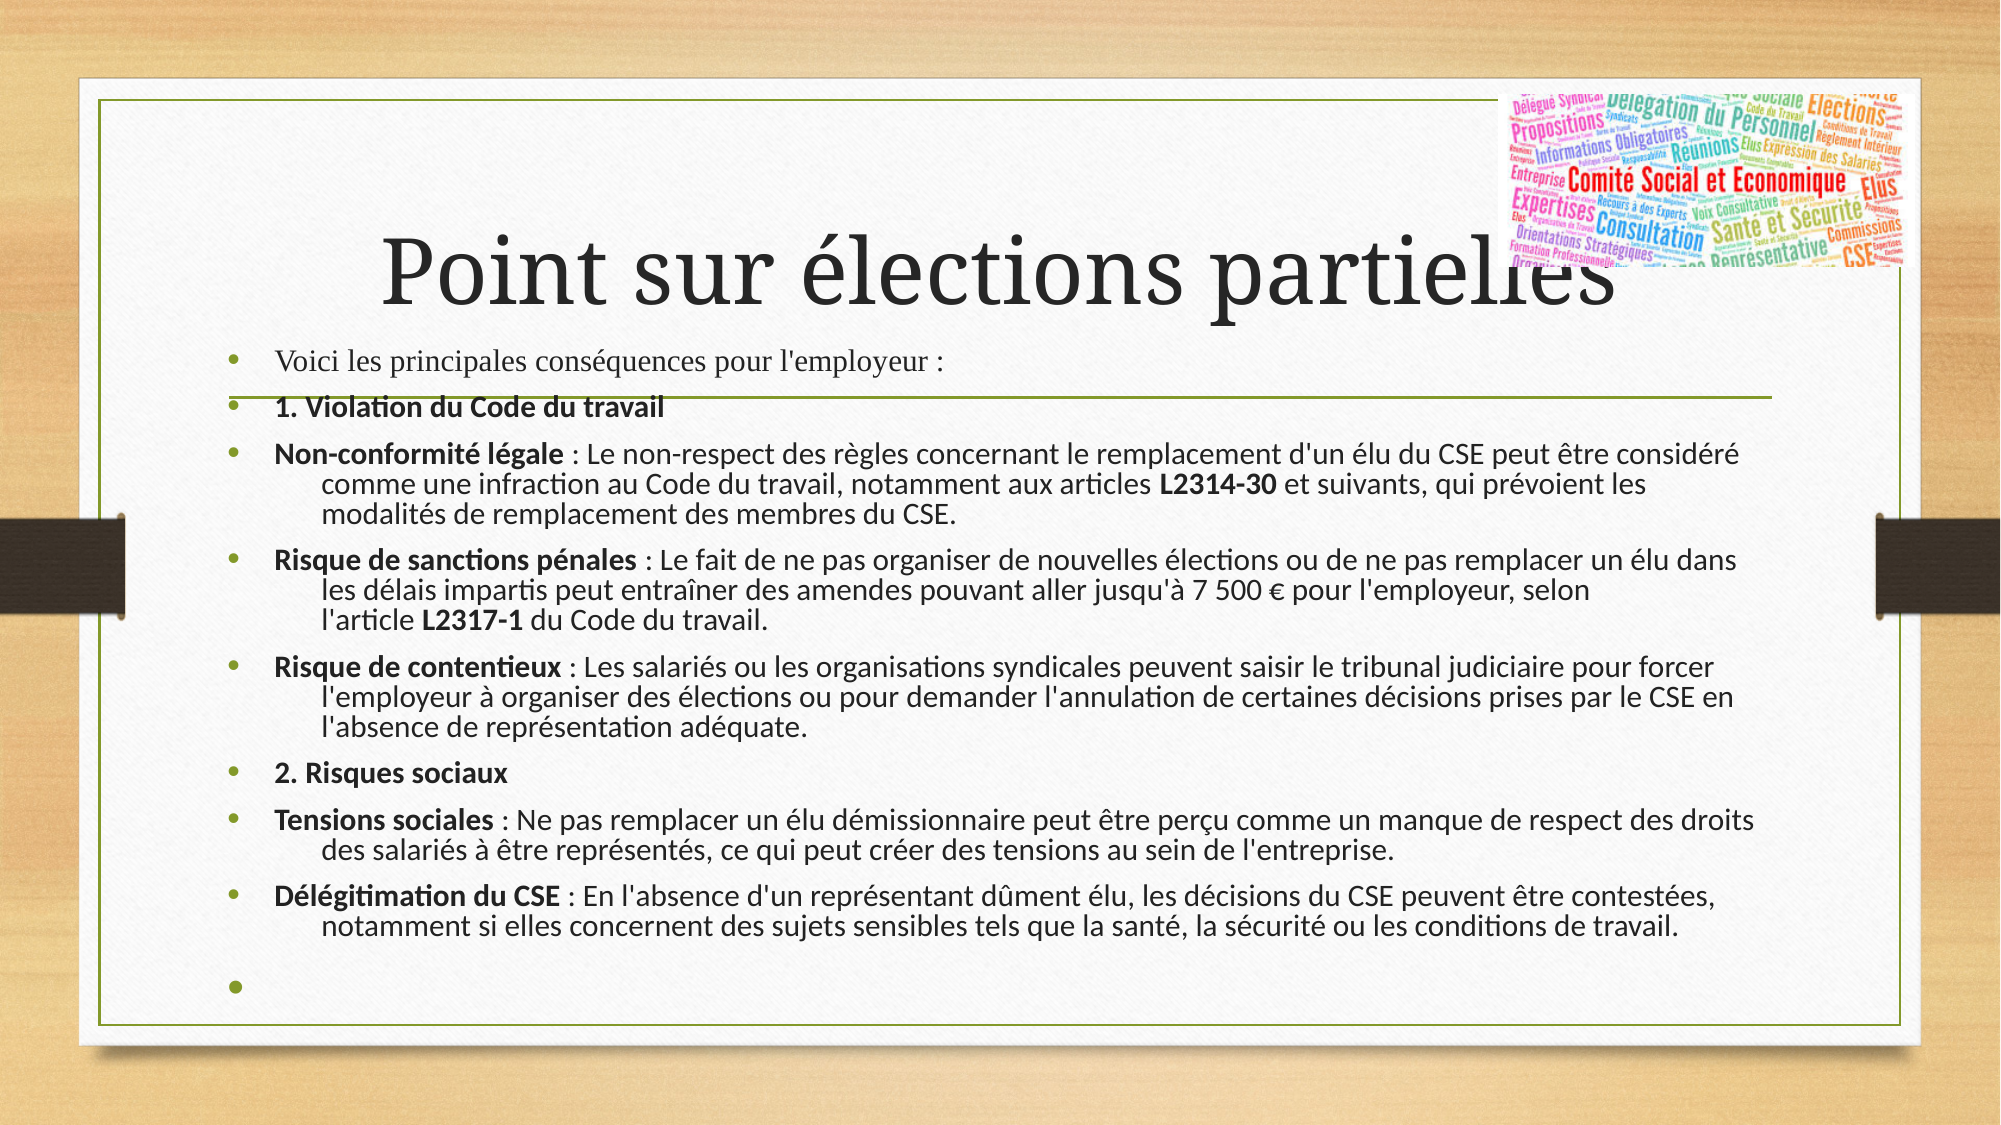

# Point sur élections partielles
Voici les principales conséquences pour l'employeur :
1. Violation du Code du travail
Non-conformité légale : Le non-respect des règles concernant le remplacement d'un élu du CSE peut être considéré comme une infraction au Code du travail, notamment aux articles L2314-30 et suivants, qui prévoient les modalités de remplacement des membres du CSE.
Risque de sanctions pénales : Le fait de ne pas organiser de nouvelles élections ou de ne pas remplacer un élu dans les délais impartis peut entraîner des amendes pouvant aller jusqu'à 7 500 € pour l'employeur, selon l'article L2317-1 du Code du travail.
Risque de contentieux : Les salariés ou les organisations syndicales peuvent saisir le tribunal judiciaire pour forcer l'employeur à organiser des élections ou pour demander l'annulation de certaines décisions prises par le CSE en l'absence de représentation adéquate.
2. Risques sociaux
Tensions sociales : Ne pas remplacer un élu démissionnaire peut être perçu comme un manque de respect des droits des salariés à être représentés, ce qui peut créer des tensions au sein de l'entreprise.
Délégitimation du CSE : En l'absence d'un représentant dûment élu, les décisions du CSE peuvent être contestées, notamment si elles concernent des sujets sensibles tels que la santé, la sécurité ou les conditions de travail.